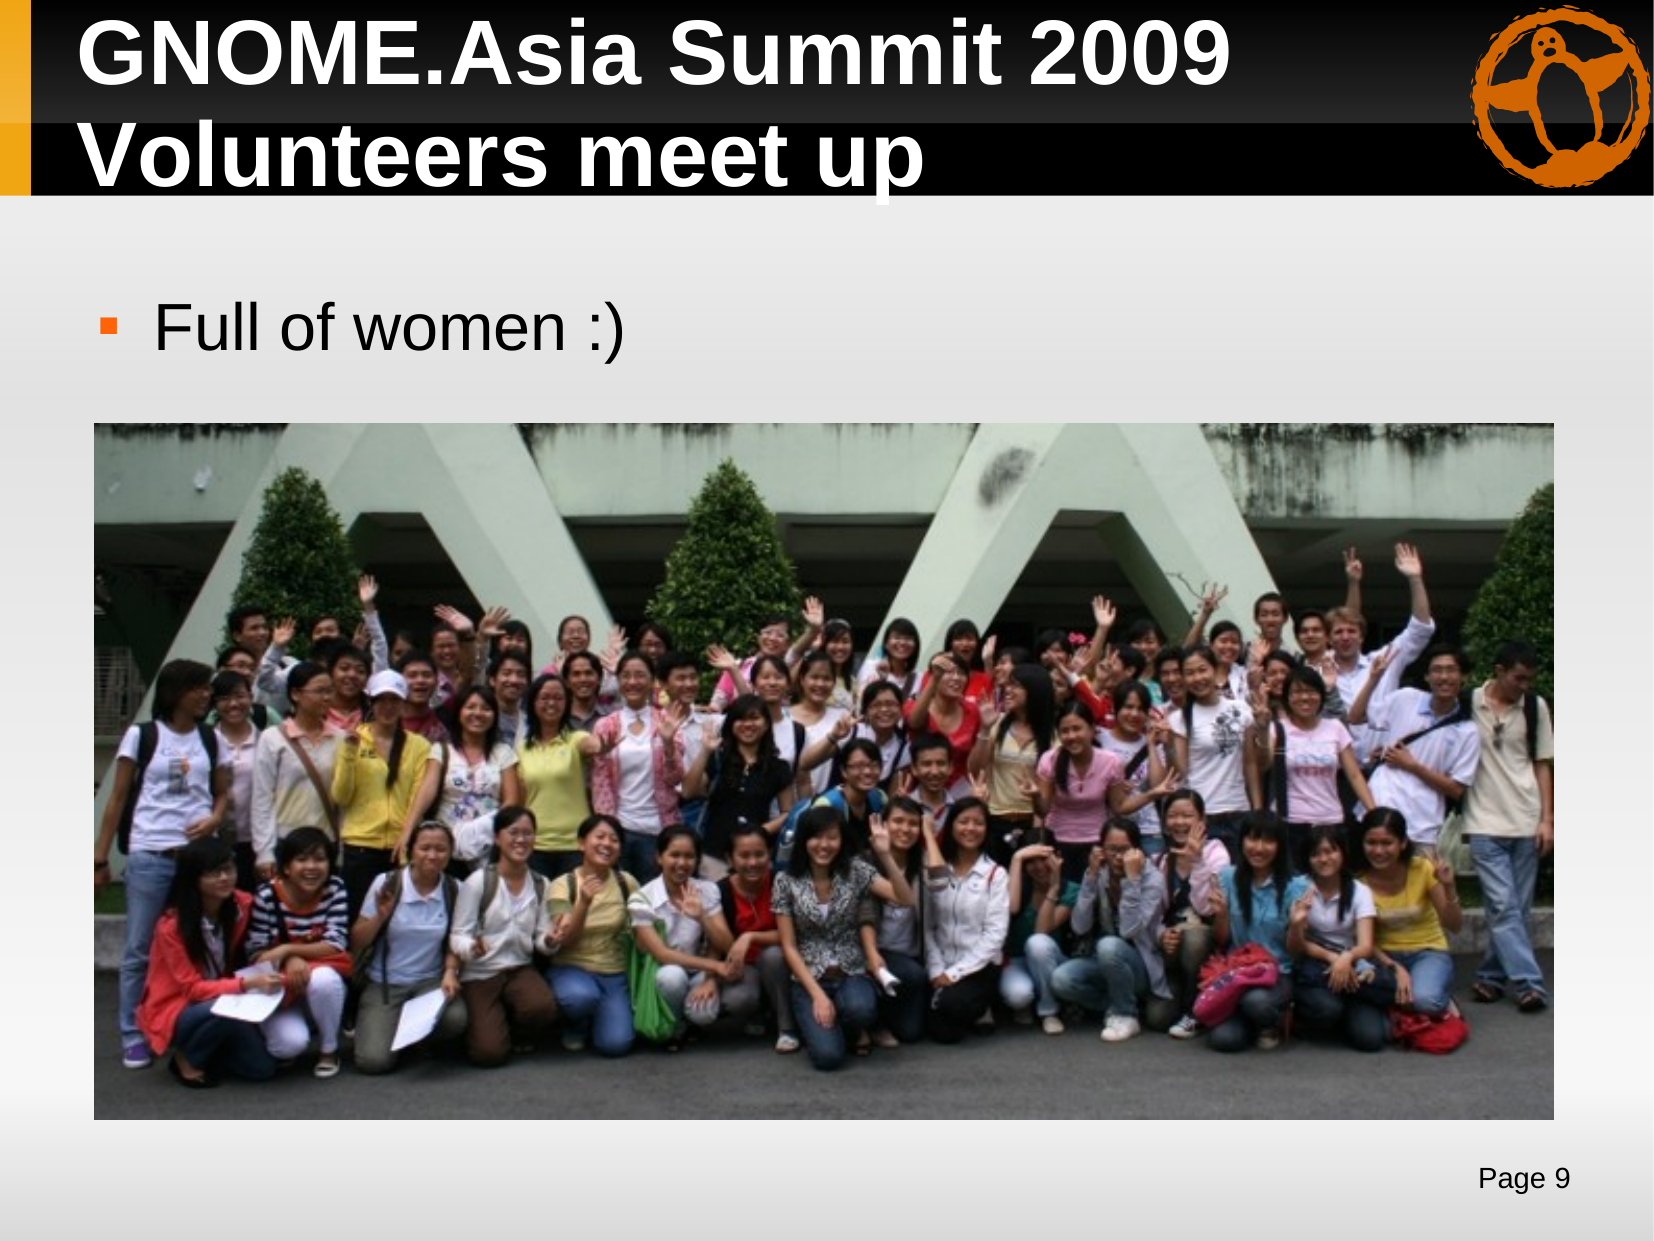

# GNOME.Asia Summit 2009 Volunteers meet up
Full of women :)
9